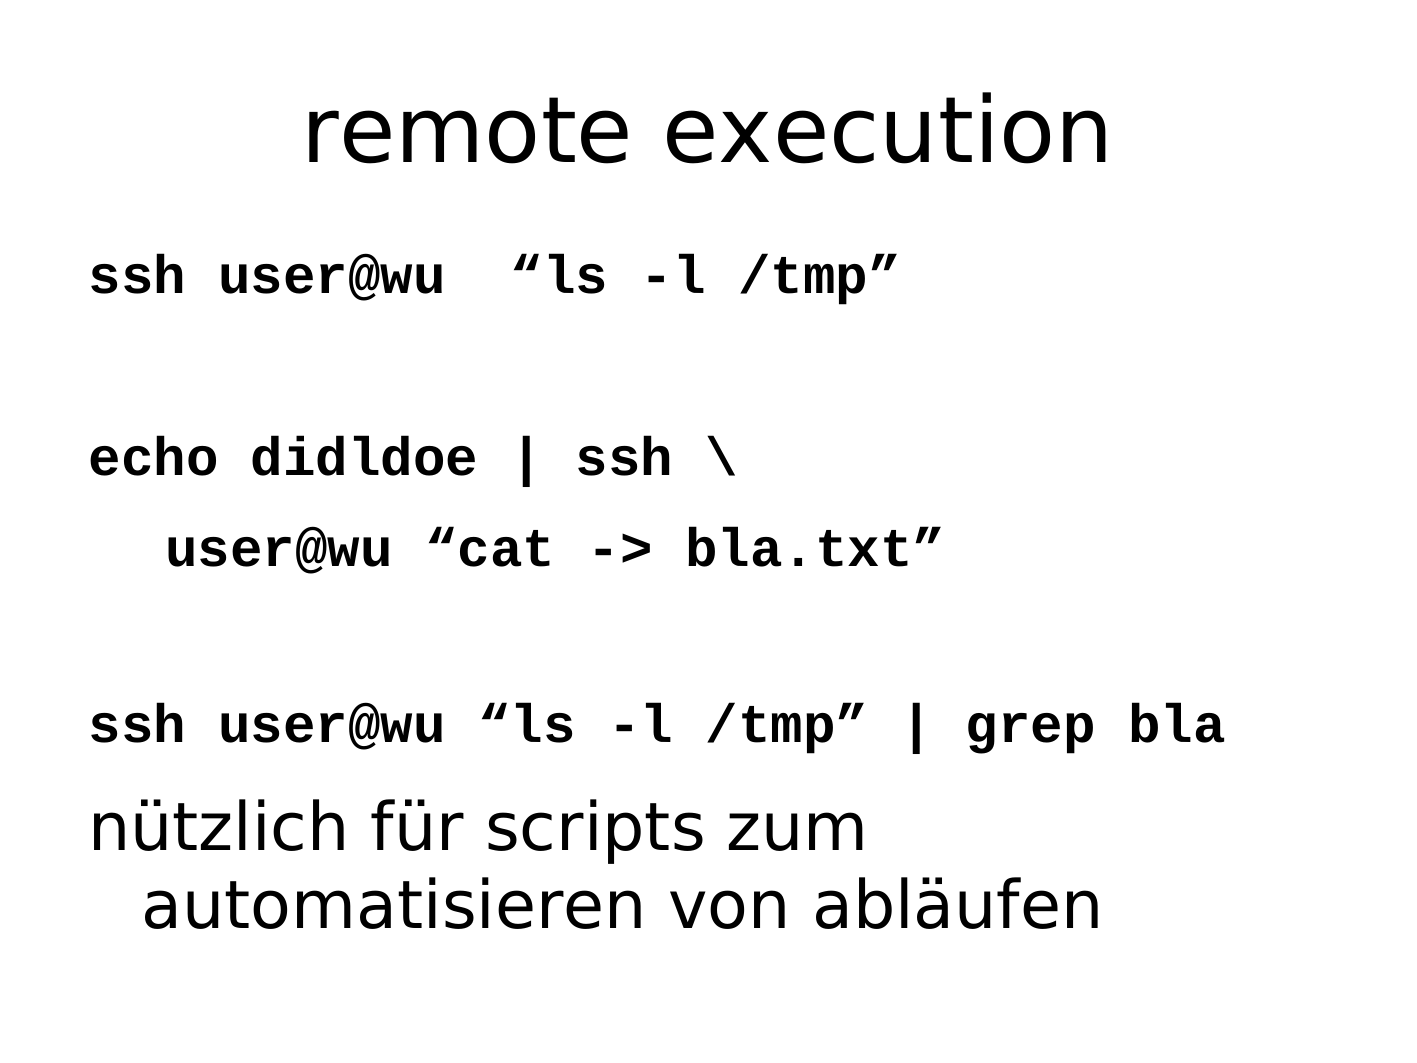

# remote execution
ssh user@wu “ls -l /tmp”
echo didldoe | ssh \
user@wu “cat -> bla.txt”
ssh user@wu “ls -l /tmp” | grep bla
nützlich für scripts zum automatisieren von abläufen